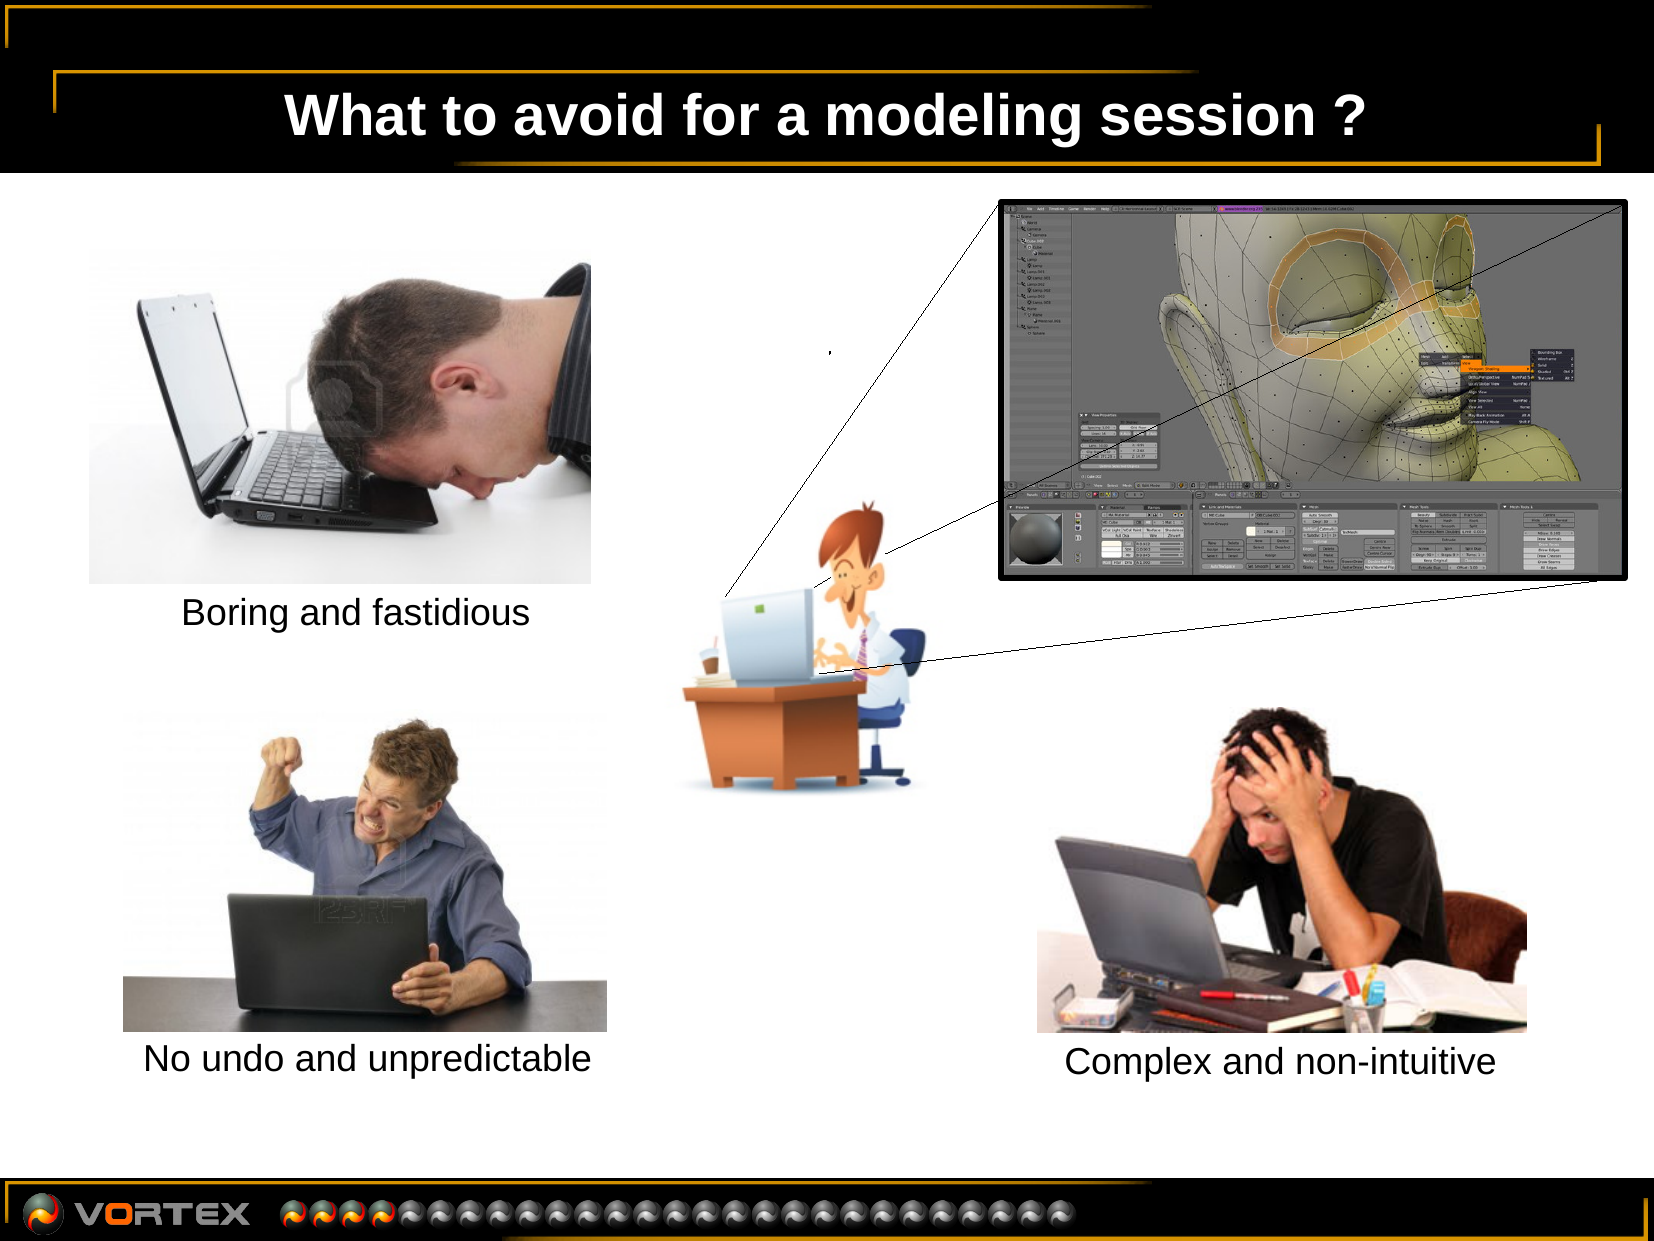

# What to avoid for a modeling session ?
Boring and fastidious
No undo and unpredictable
Complex and non-intuitive